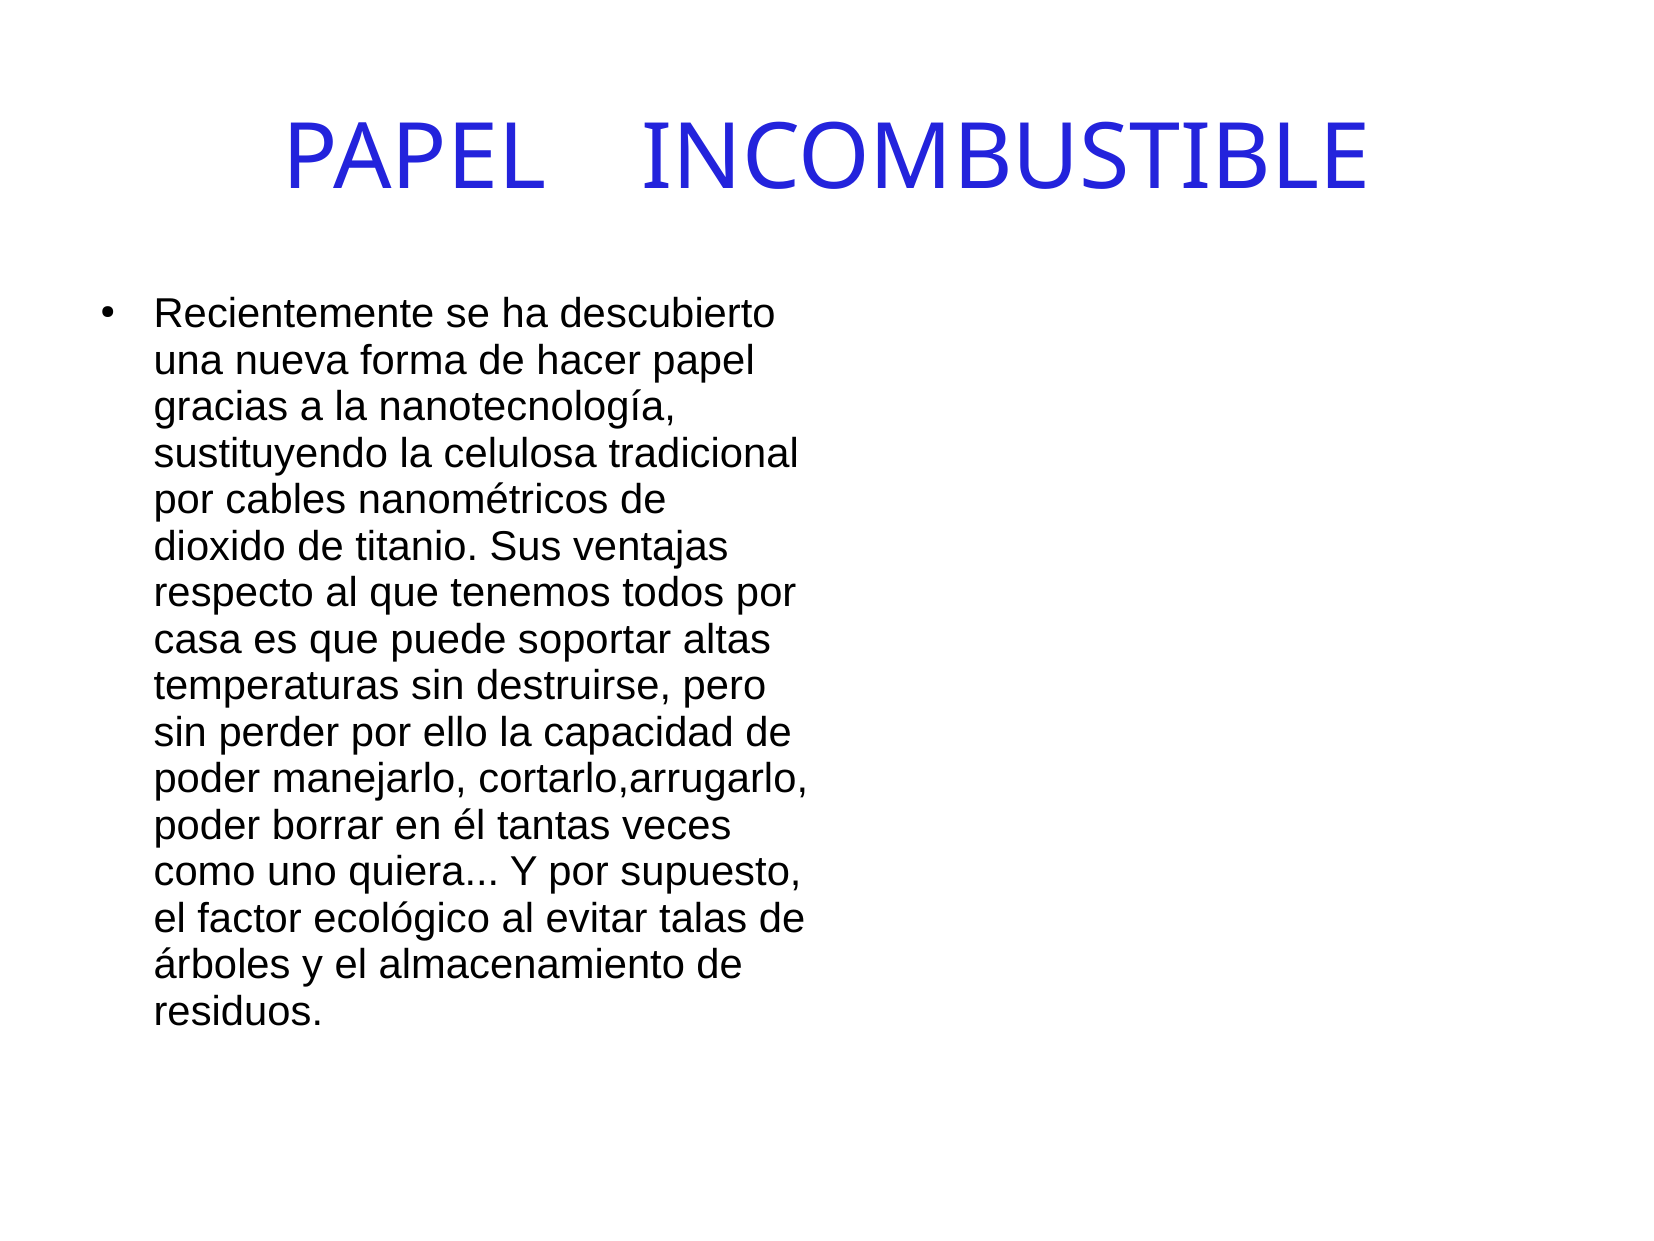

# PAPEL INCOMBUSTIBLE
Recientemente se ha descubierto una nueva forma de hacer papel gracias a la nanotecnología, sustituyendo la celulosa tradicional por cables nanométricos de dioxido de titanio. Sus ventajas respecto al que tenemos todos por casa es que puede soportar altas temperaturas sin destruirse, pero sin perder por ello la capacidad de poder manejarlo, cortarlo,arrugarlo, poder borrar en él tantas veces como uno quiera... Y por supuesto, el factor ecológico al evitar talas de árboles y el almacenamiento de residuos.